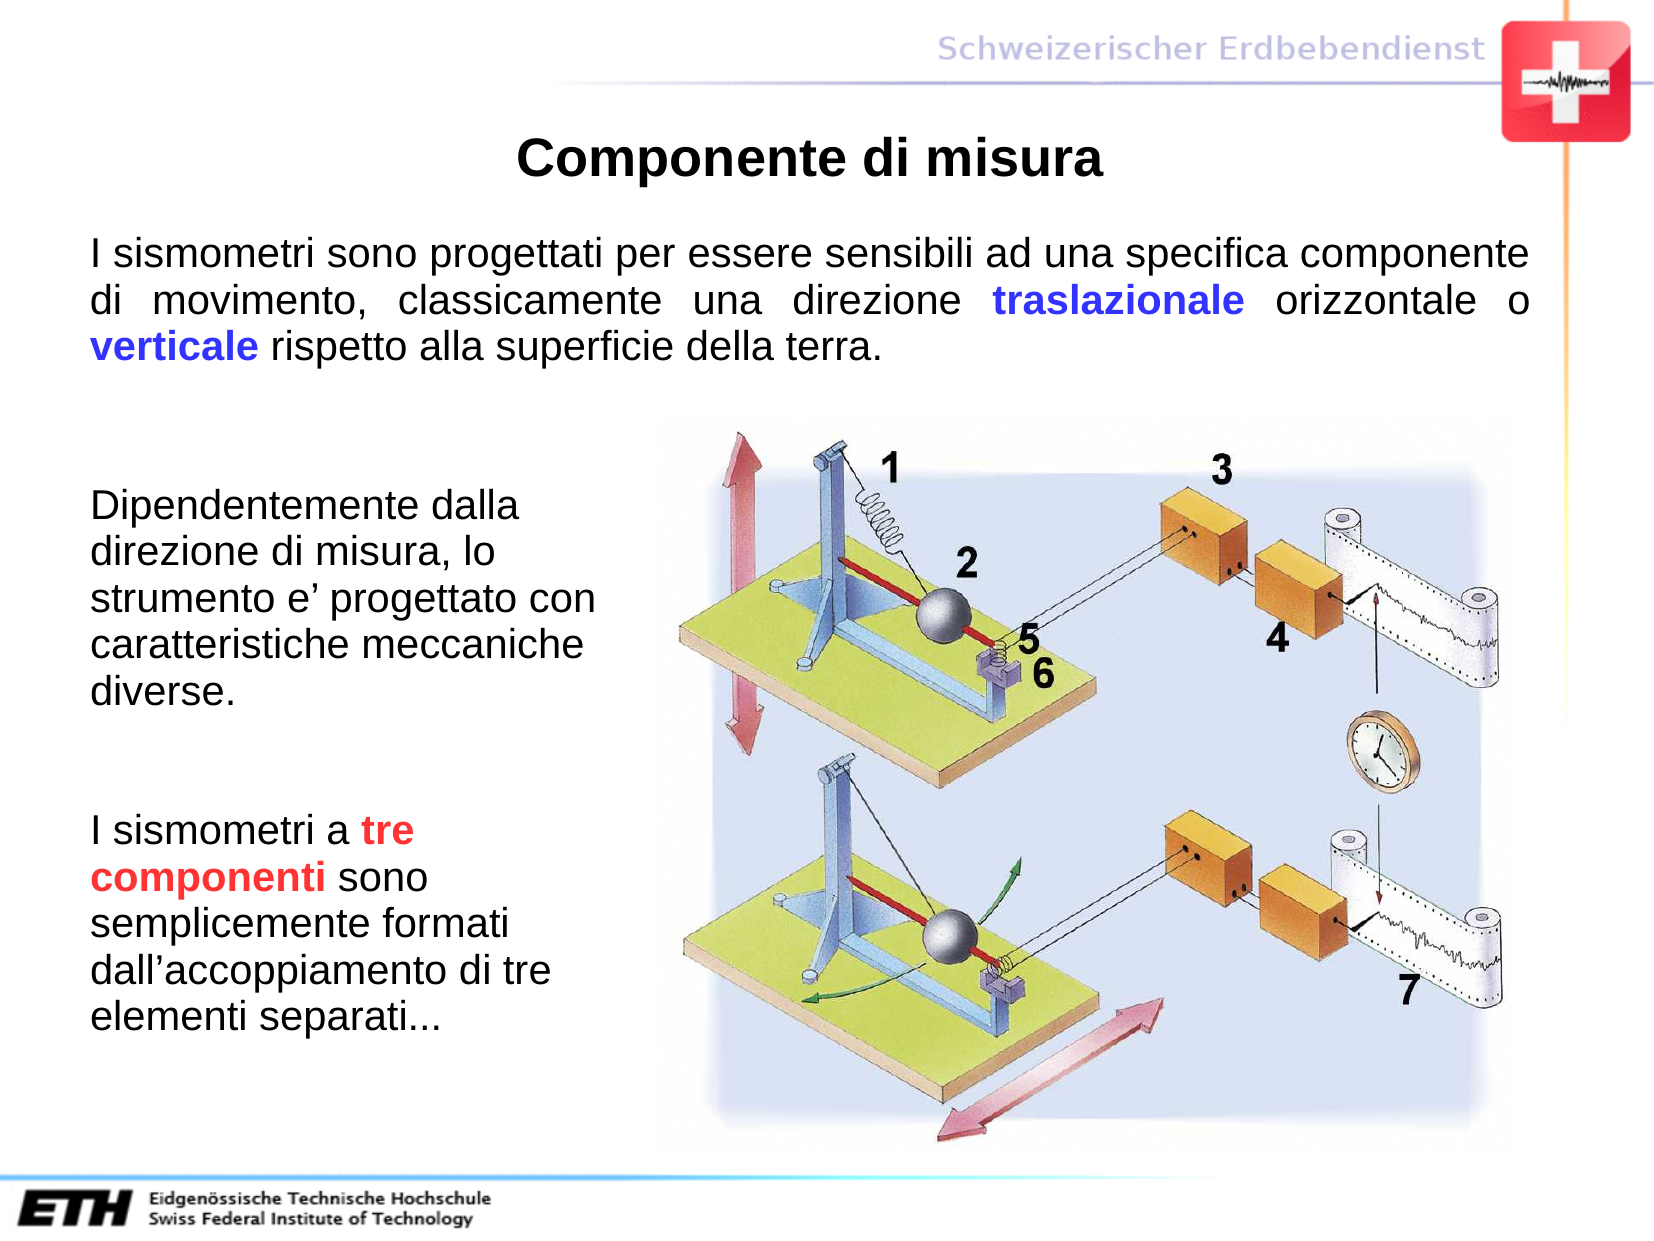

Componente di misura
I sismometri sono progettati per essere sensibili ad una specifica componente di movimento, classicamente una direzione traslazionale orizzontale o verticale rispetto alla superficie della terra.
Dipendentemente dalla direzione di misura, lo strumento e’ progettato con caratteristiche meccaniche diverse.
I sismometri a tre componenti sono semplicemente formati dall’accoppiamento di tre elementi separati...